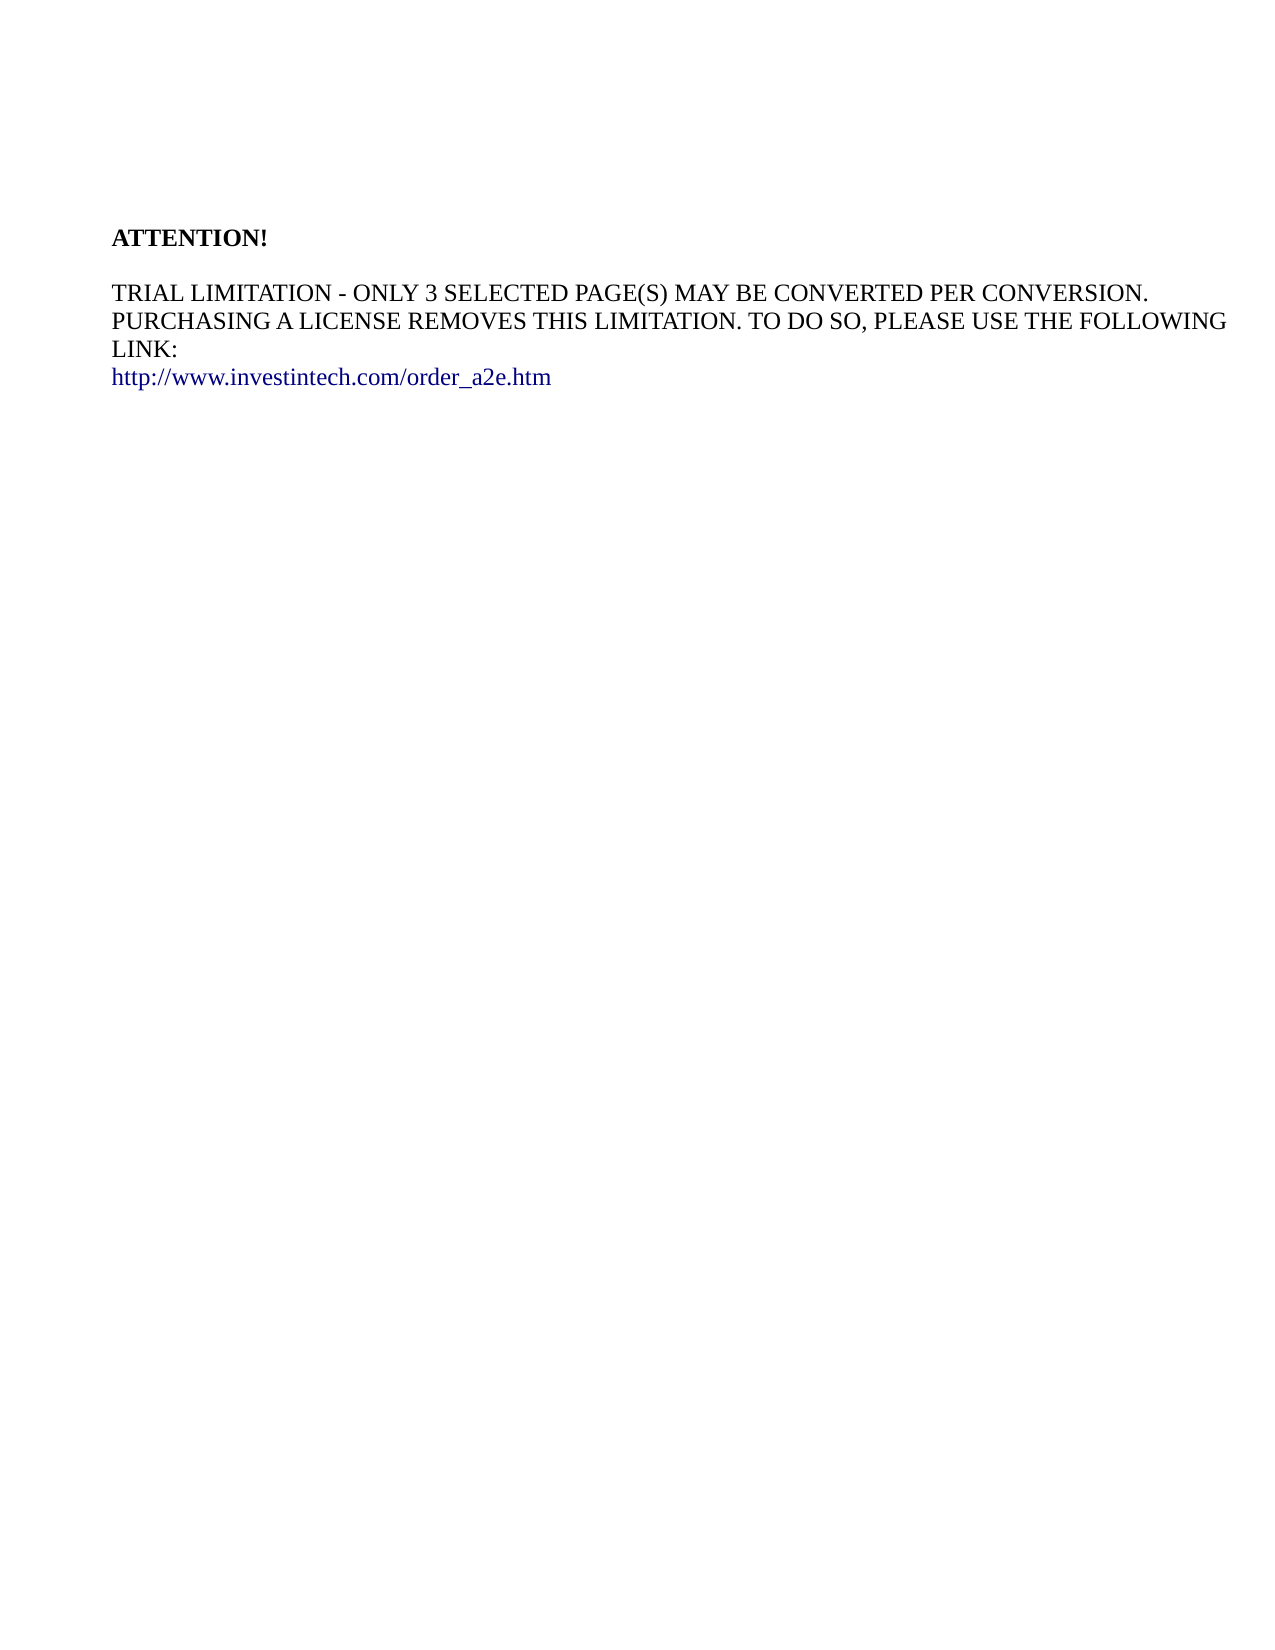

# ATTENTION!
TRIAL LIMITATION - ONLY 3 SELECTED PAGE(S) MAY BE CONVERTED PER CONVERSION.
PURCHASING A LICENSE REMOVES THIS LIMITATION. TO DO SO, PLEASE USE THE FOLLOWING LINK:
http://www.investintech.com/order_a2e.htm